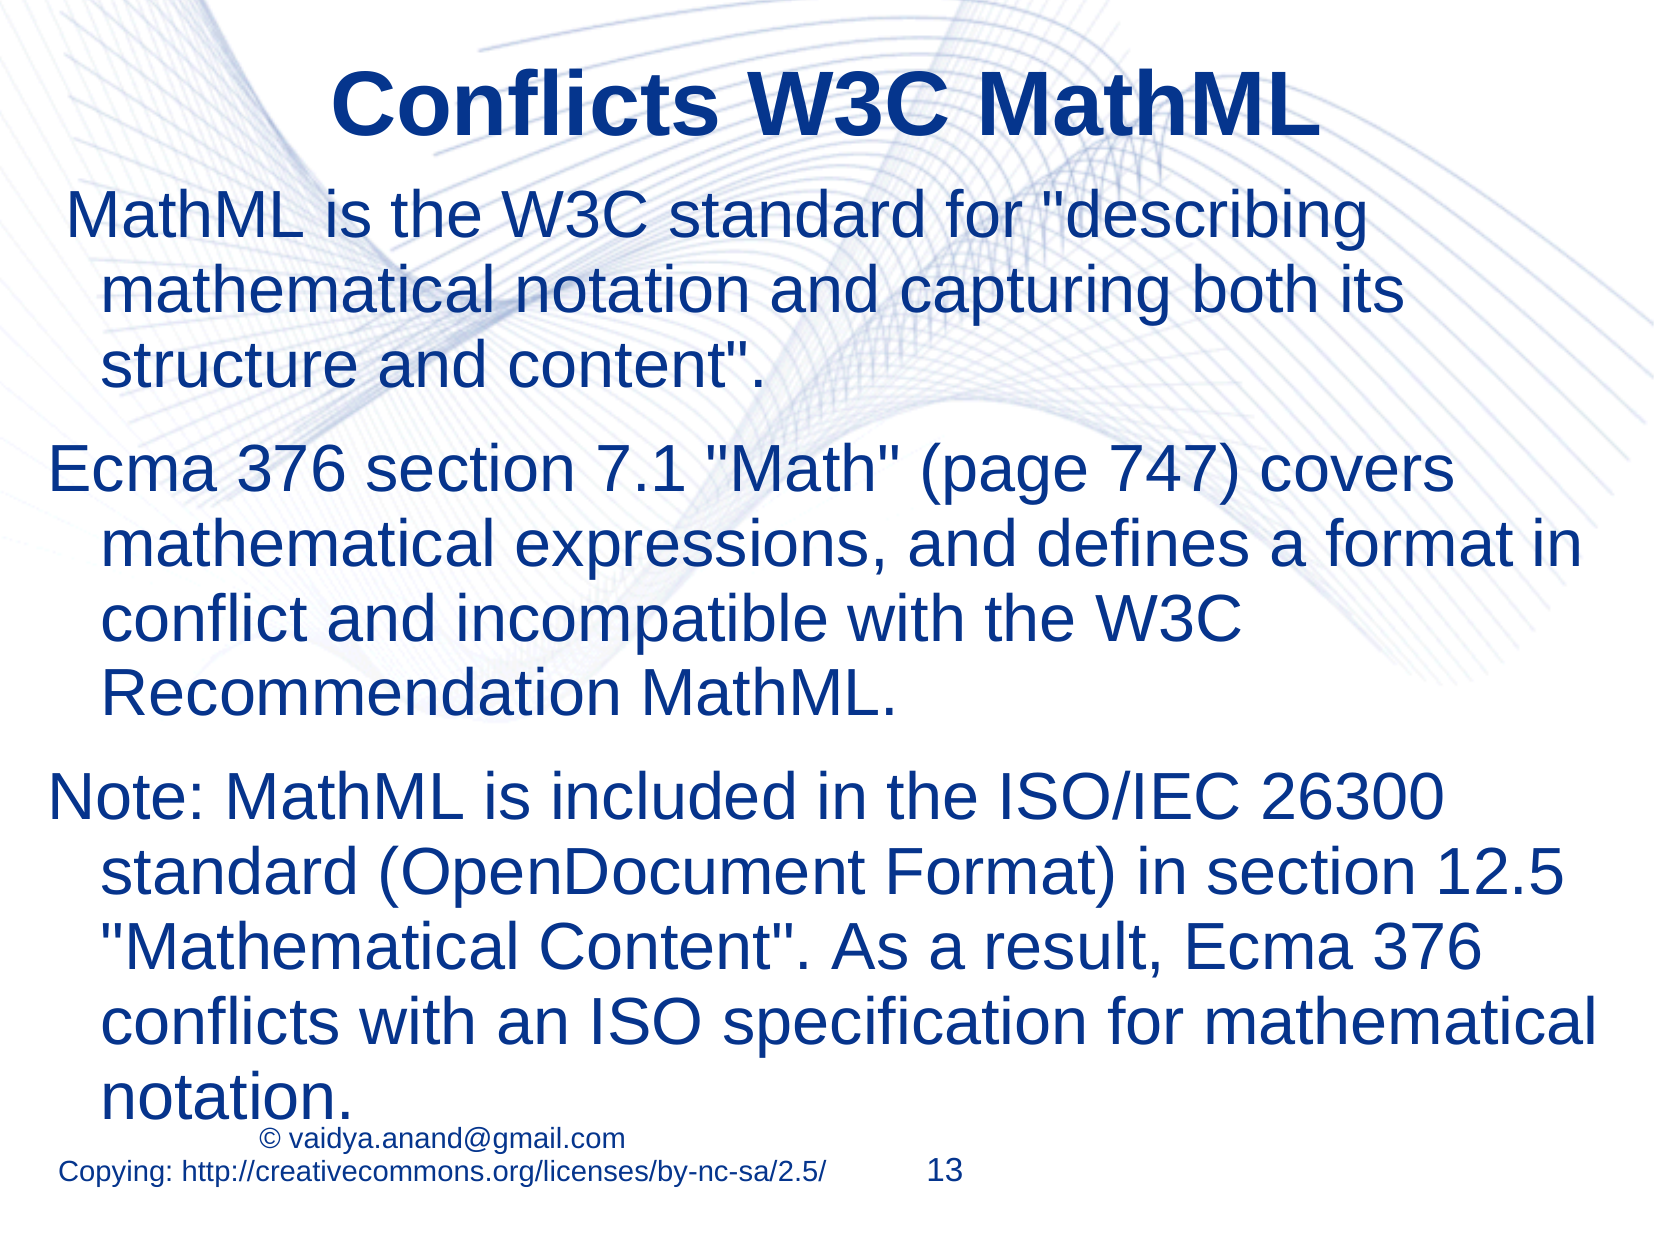

# Conflicts W3C MathML
 MathML is the W3C standard for "describing mathematical notation and capturing both its structure and content".
Ecma 376 section 7.1 "Math" (page 747) covers mathematical expressions, and defines a format in conflict and incompatible with the W3C Recommendation MathML.
Note: MathML is included in the ISO/IEC 26300 standard (OpenDocument Format) in section 12.5 "Mathematical Content". As a result, Ecma 376 conflicts with an ISO specification for mathematical notation.
http://www.broffice.org
13